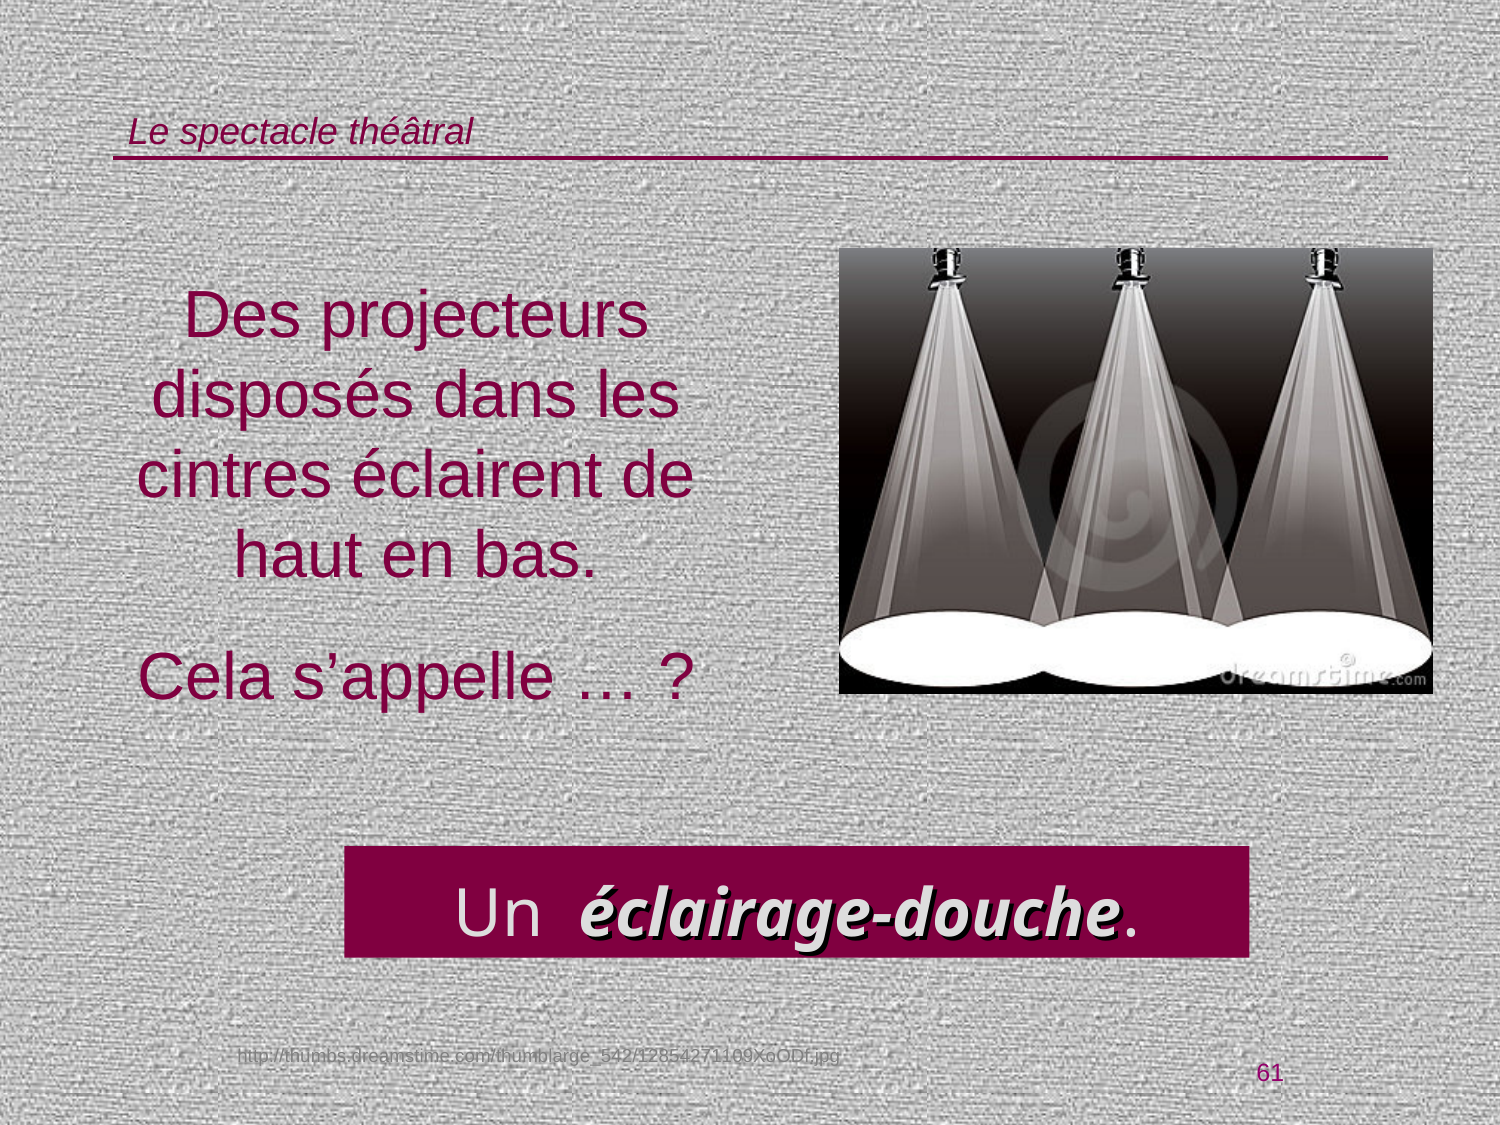

Des projecteurs disposés dans les cintres éclairent de haut en bas.
Cela s’appelle … ?
Un éclairage-douche.
http://thumbs.dreamstime.com/thumblarge_542/12854271109XoODf.jpg
61